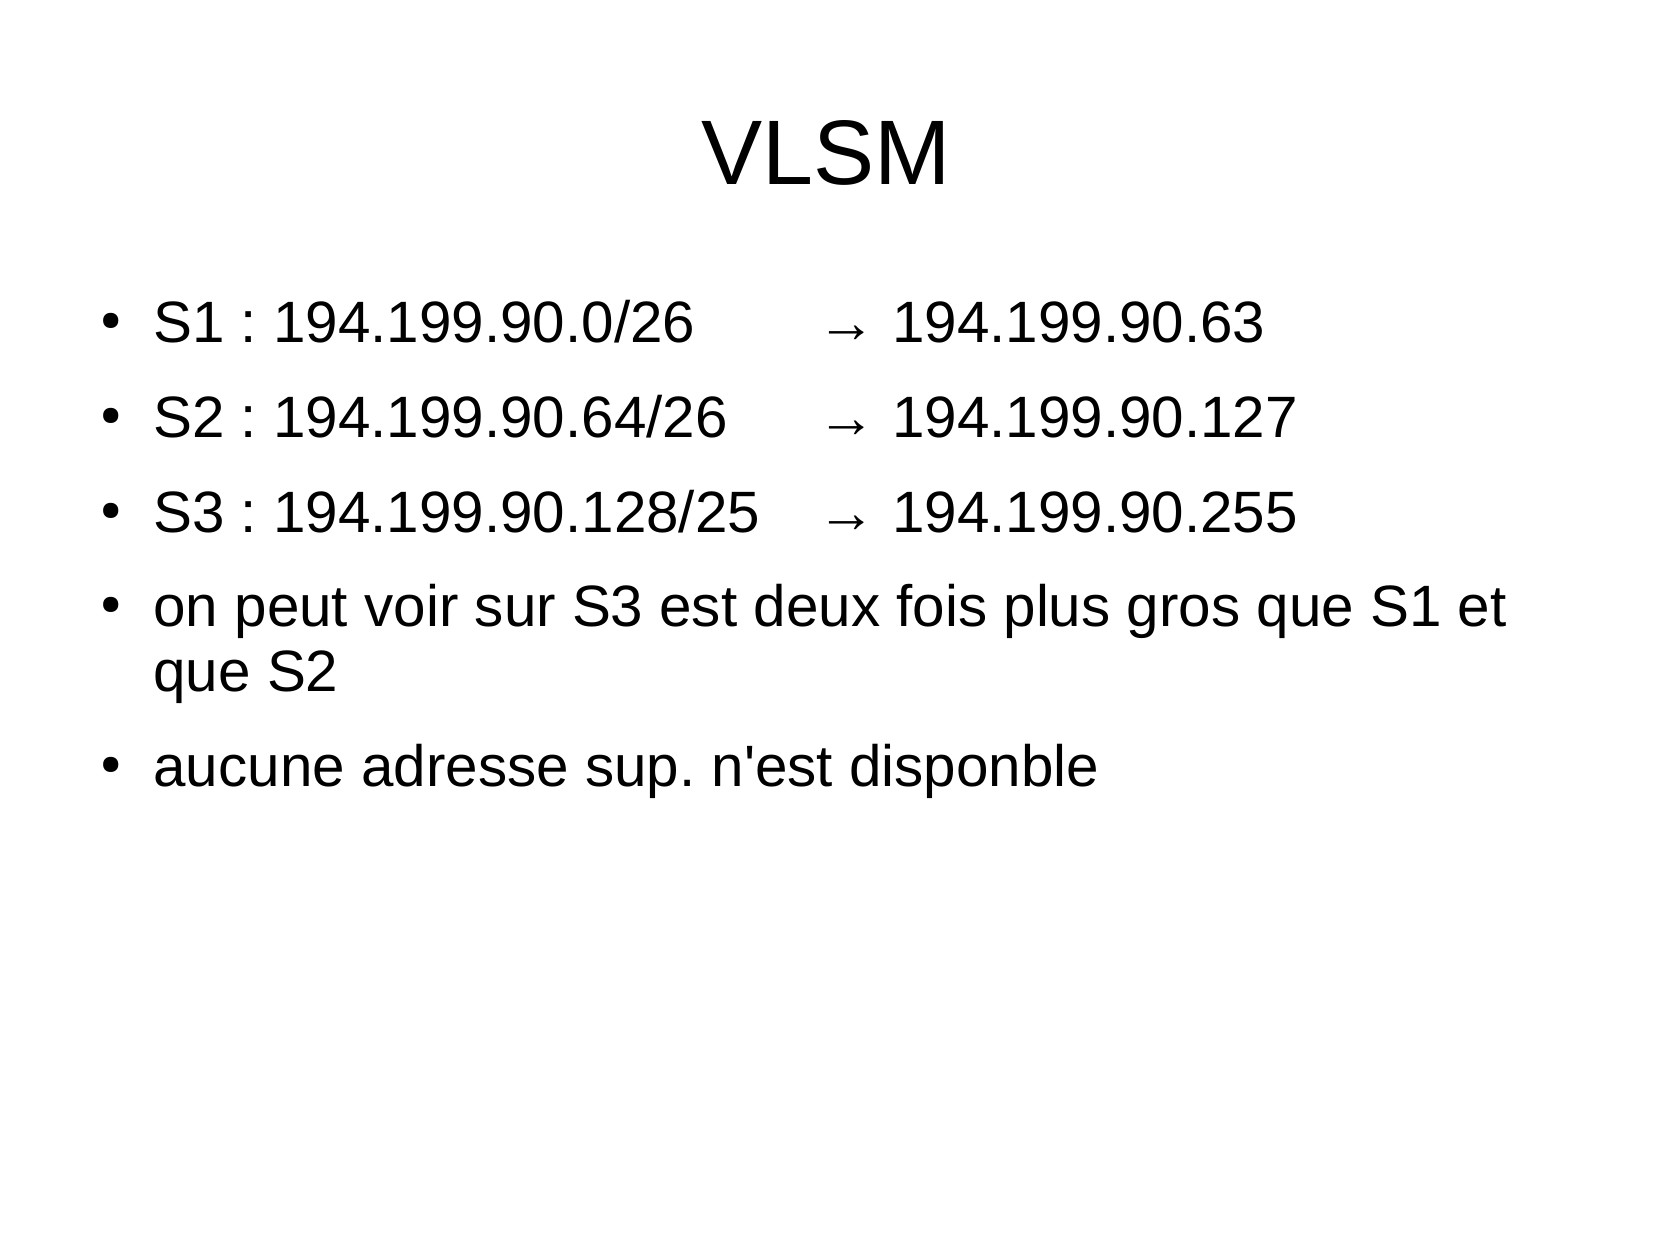

# VLSM
S1 : 194.199.90.0/26 		→ 194.199.90.63
S2 : 194.199.90.64/26 	→ 194.199.90.127
S3 : 194.199.90.128/25 	→ 194.199.90.255
on peut voir sur S3 est deux fois plus gros que S1 et que S2
aucune adresse sup. n'est disponble